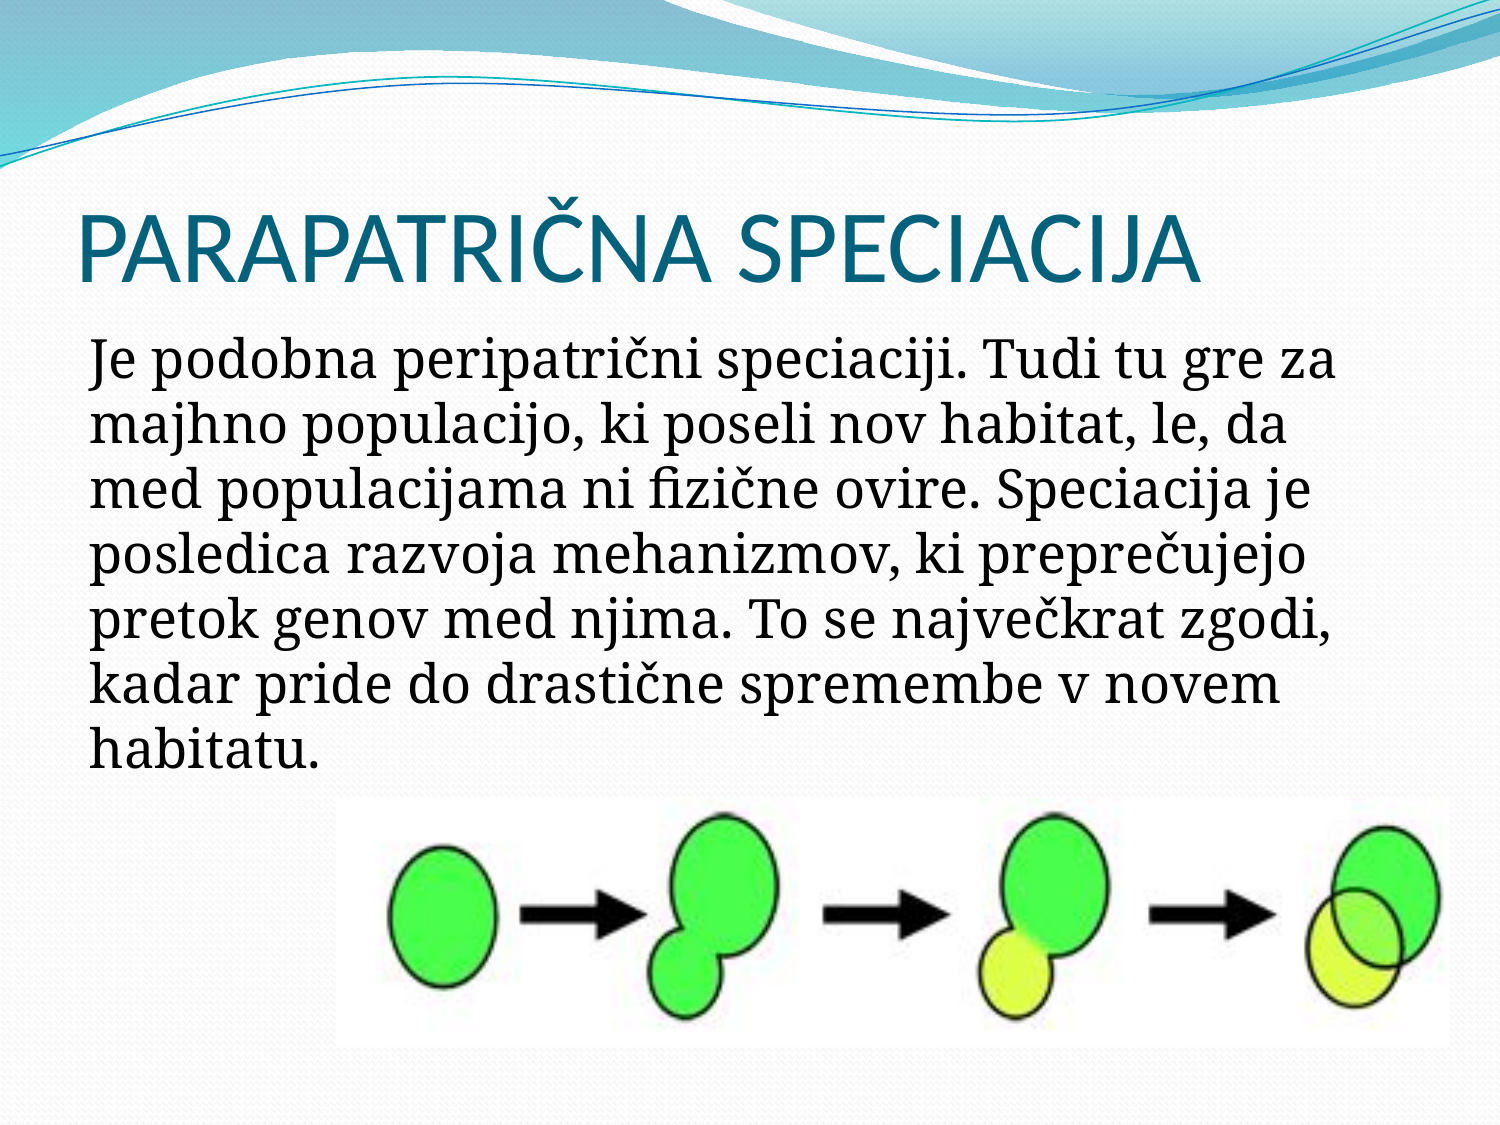

# PARAPATRIČNA SPECIACIJA
Je podobna peripatrični speciaciji. Tudi tu gre za majhno populacijo, ki poseli nov habitat, le, da med populacijama ni fizične ovire. Speciacija je posledica razvoja mehanizmov, ki preprečujejo pretok genov med njima. To se največkrat zgodi, kadar pride do drastične spremembe v novem habitatu.